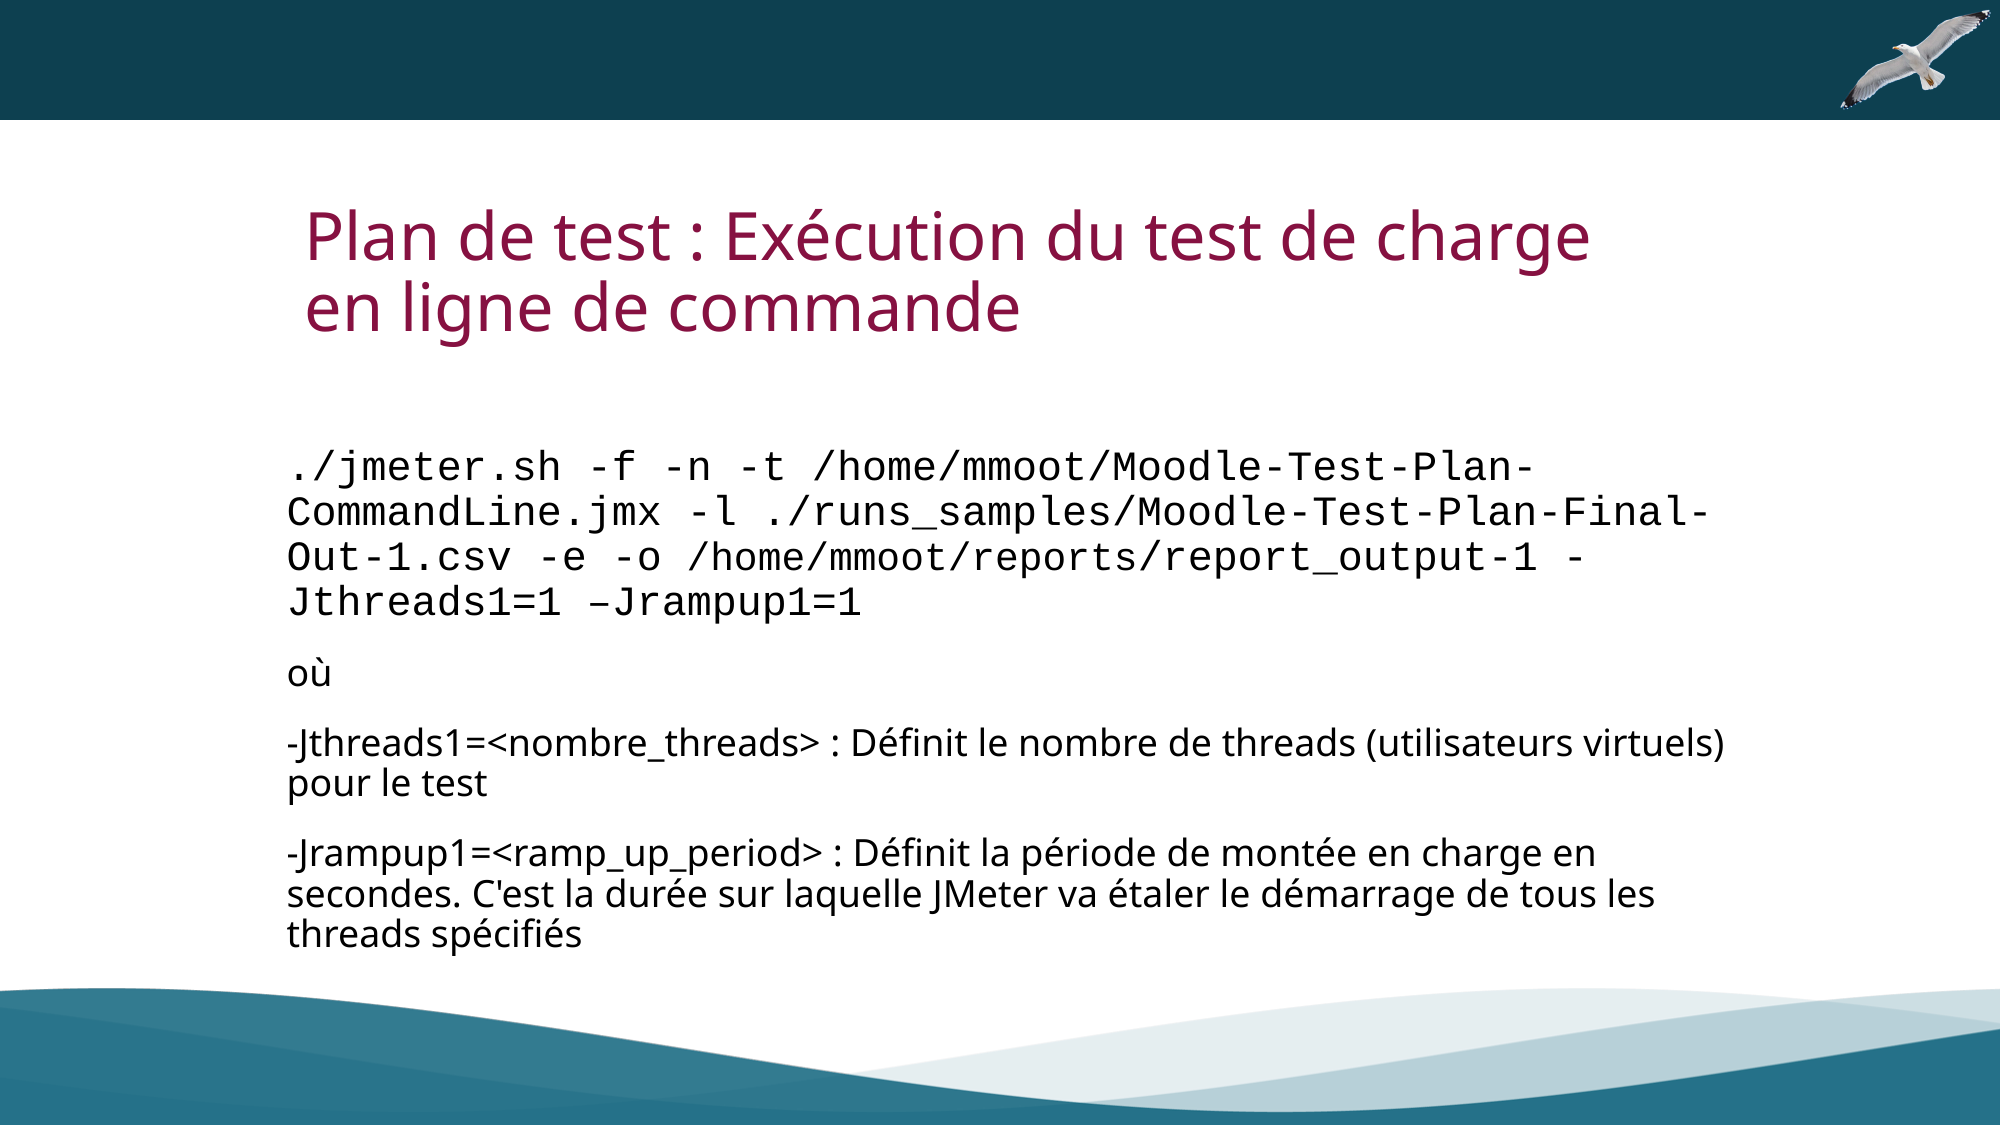

Plan de test : Exécution du test de charge en ligne de commande
# ./jmeter.sh -f -n -t /home/mmoot/Moodle-Test-Plan-CommandLine.jmx -l ./runs_samples/Moodle-Test-Plan-Final-Out-1.csv -e -o /home/mmoot/reports/report_output-1 -Jthreads1=1 –Jrampup1=1
où
-Jthreads1=<nombre_threads> : Définit le nombre de threads (utilisateurs virtuels) pour le test
-Jrampup1=<ramp_up_period> : Définit la période de montée en charge en secondes. C'est la durée sur laquelle JMeter va étaler le démarrage de tous les threads spécifiés